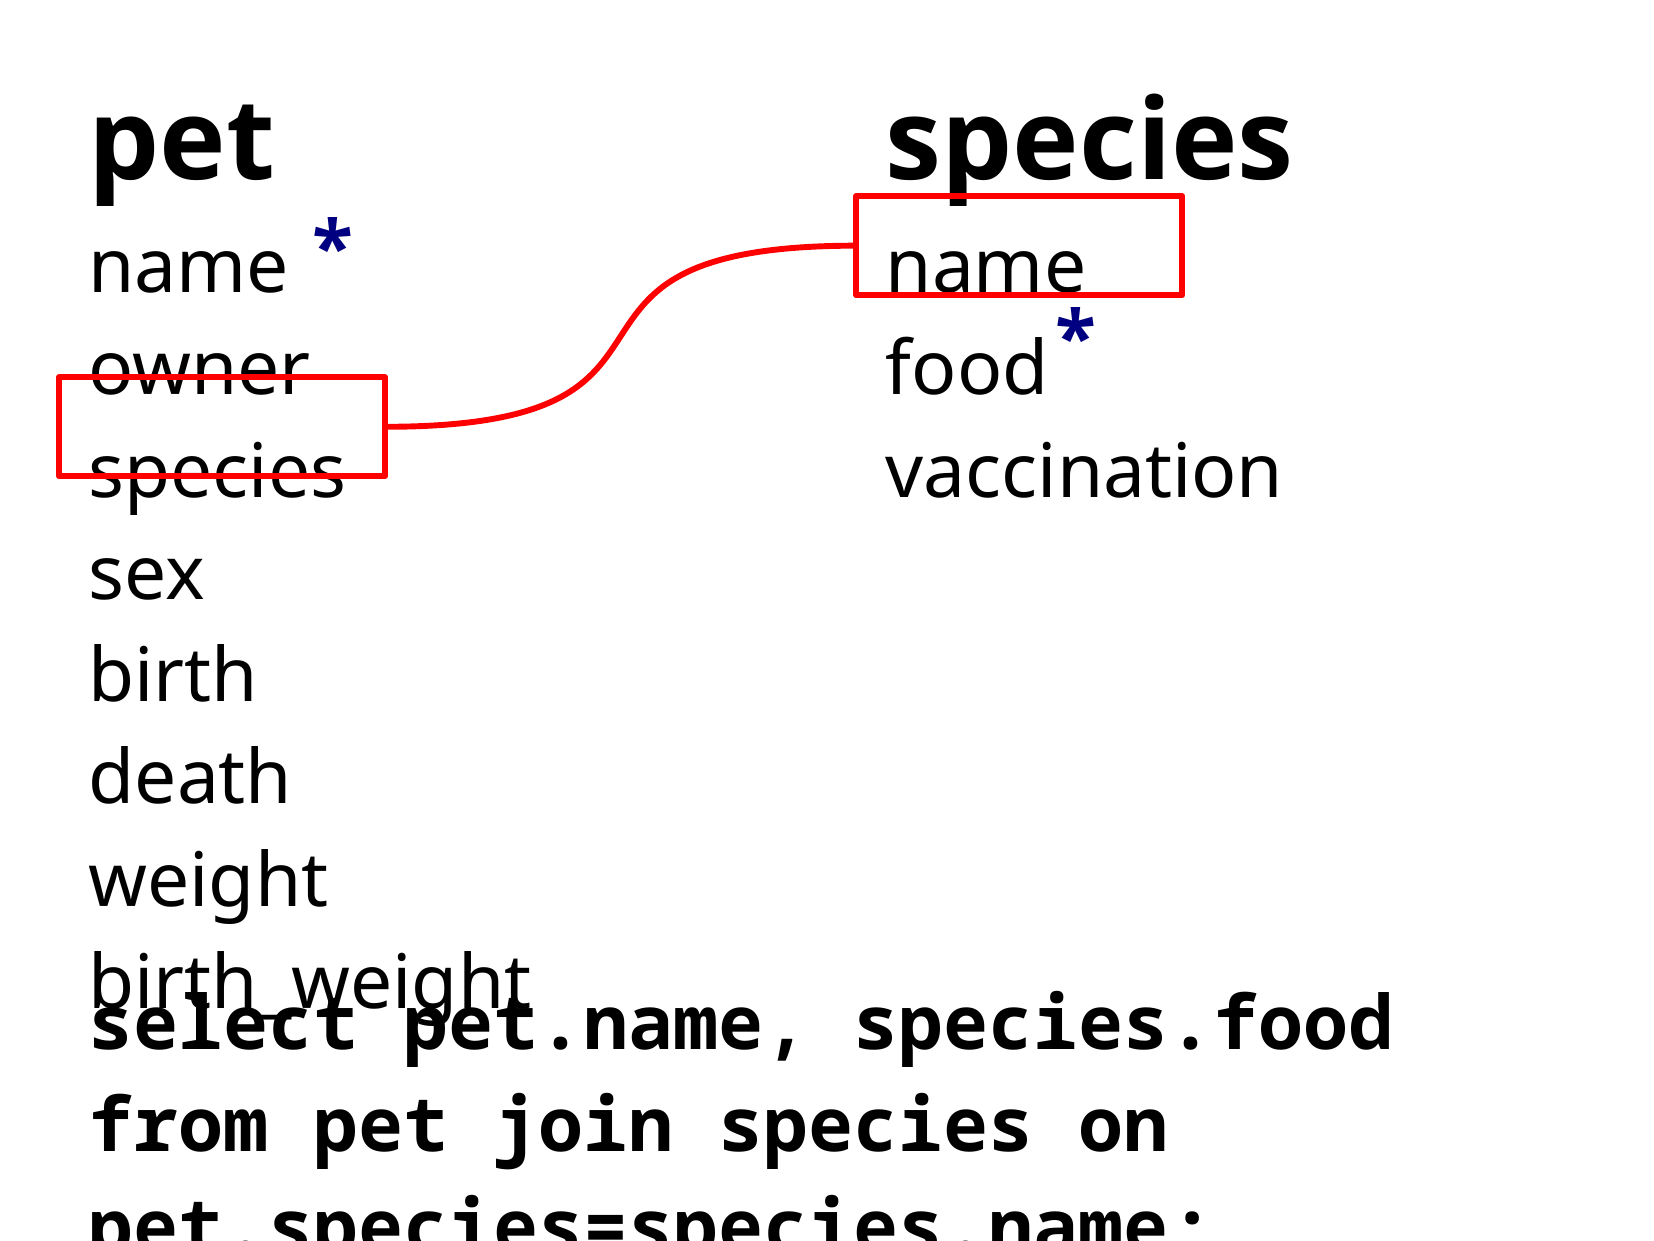

# pet
name
owner
species
sex
birth
death
weight
birth_weight
species
name
food
vaccination
*
*
select pet.name, species.food
from pet join species on
pet.species=species.name;